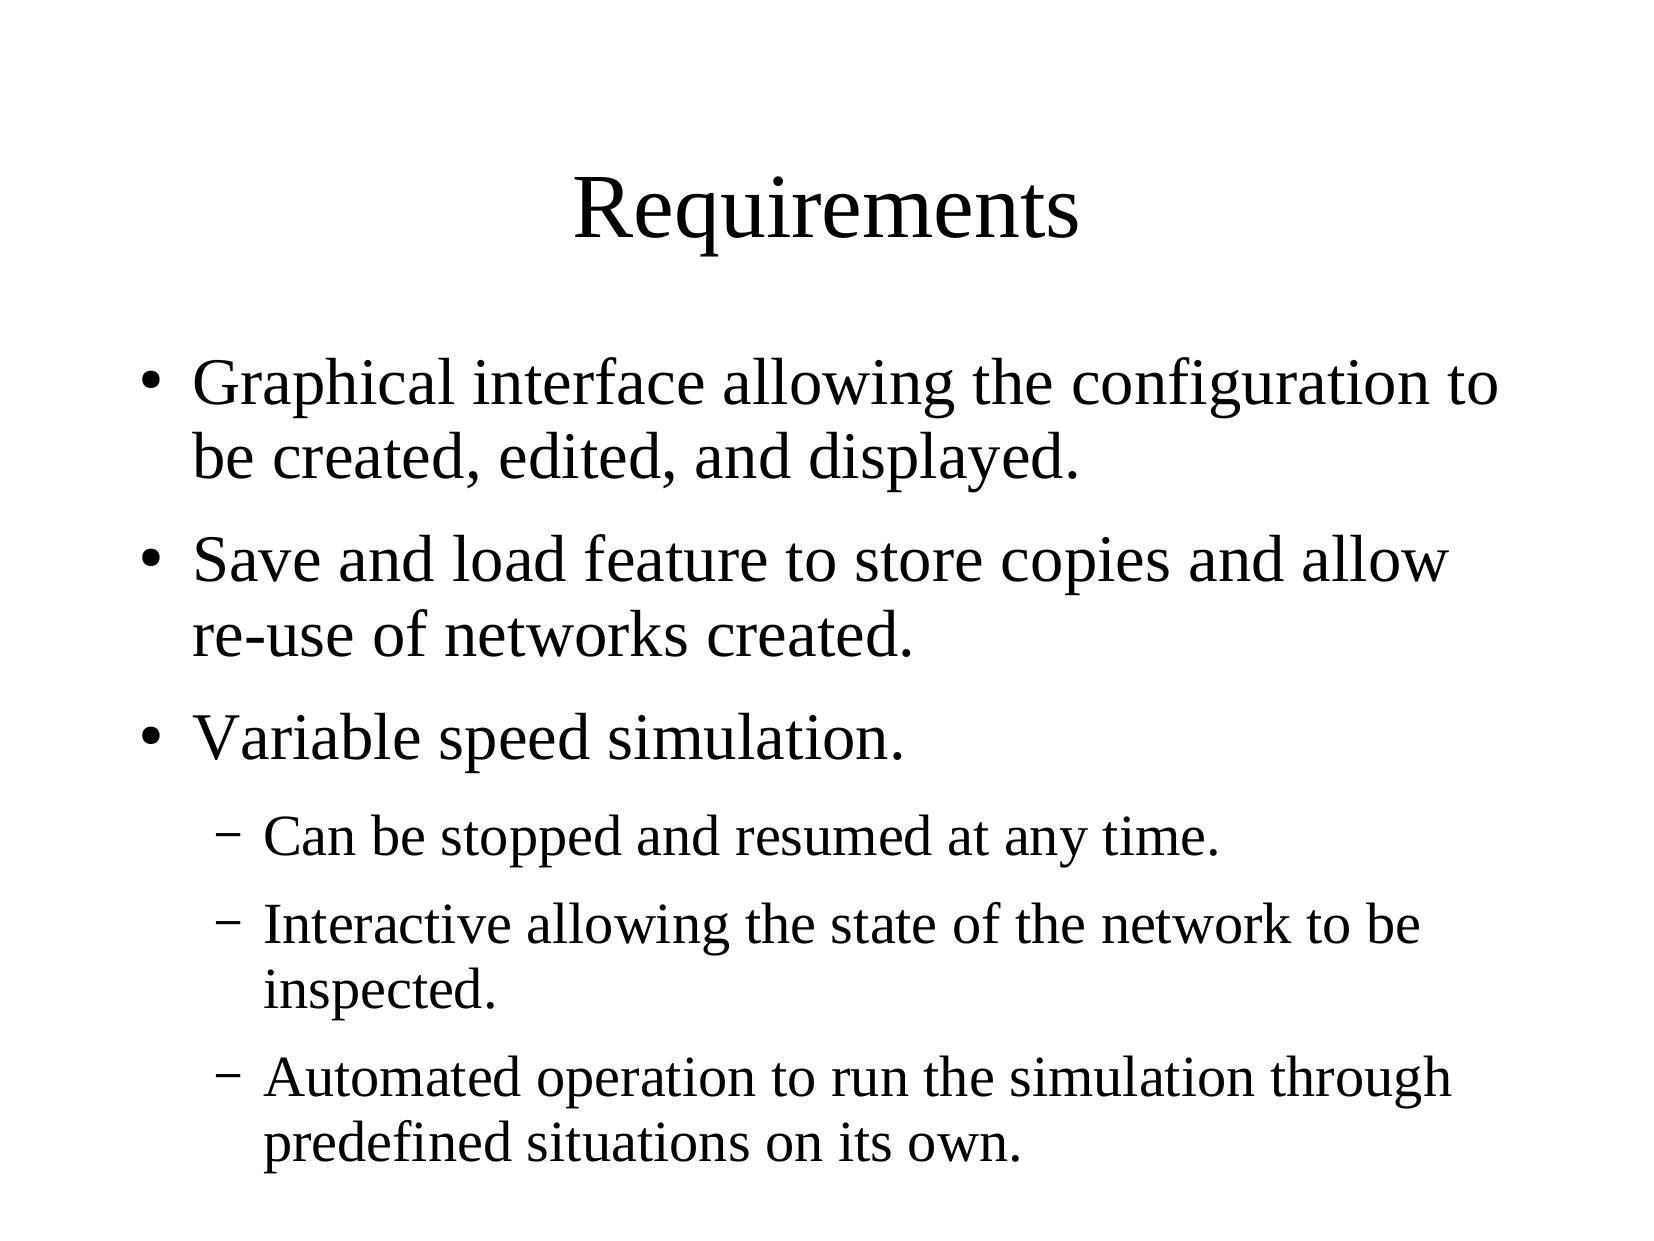

# Requirements
Graphical interface allowing the configuration to be created, edited, and displayed.
Save and load feature to store copies and allow re-use of networks created.
Variable speed simulation.
Can be stopped and resumed at any time.
Interactive allowing the state of the network to be inspected.
Automated operation to run the simulation through predefined situations on its own.